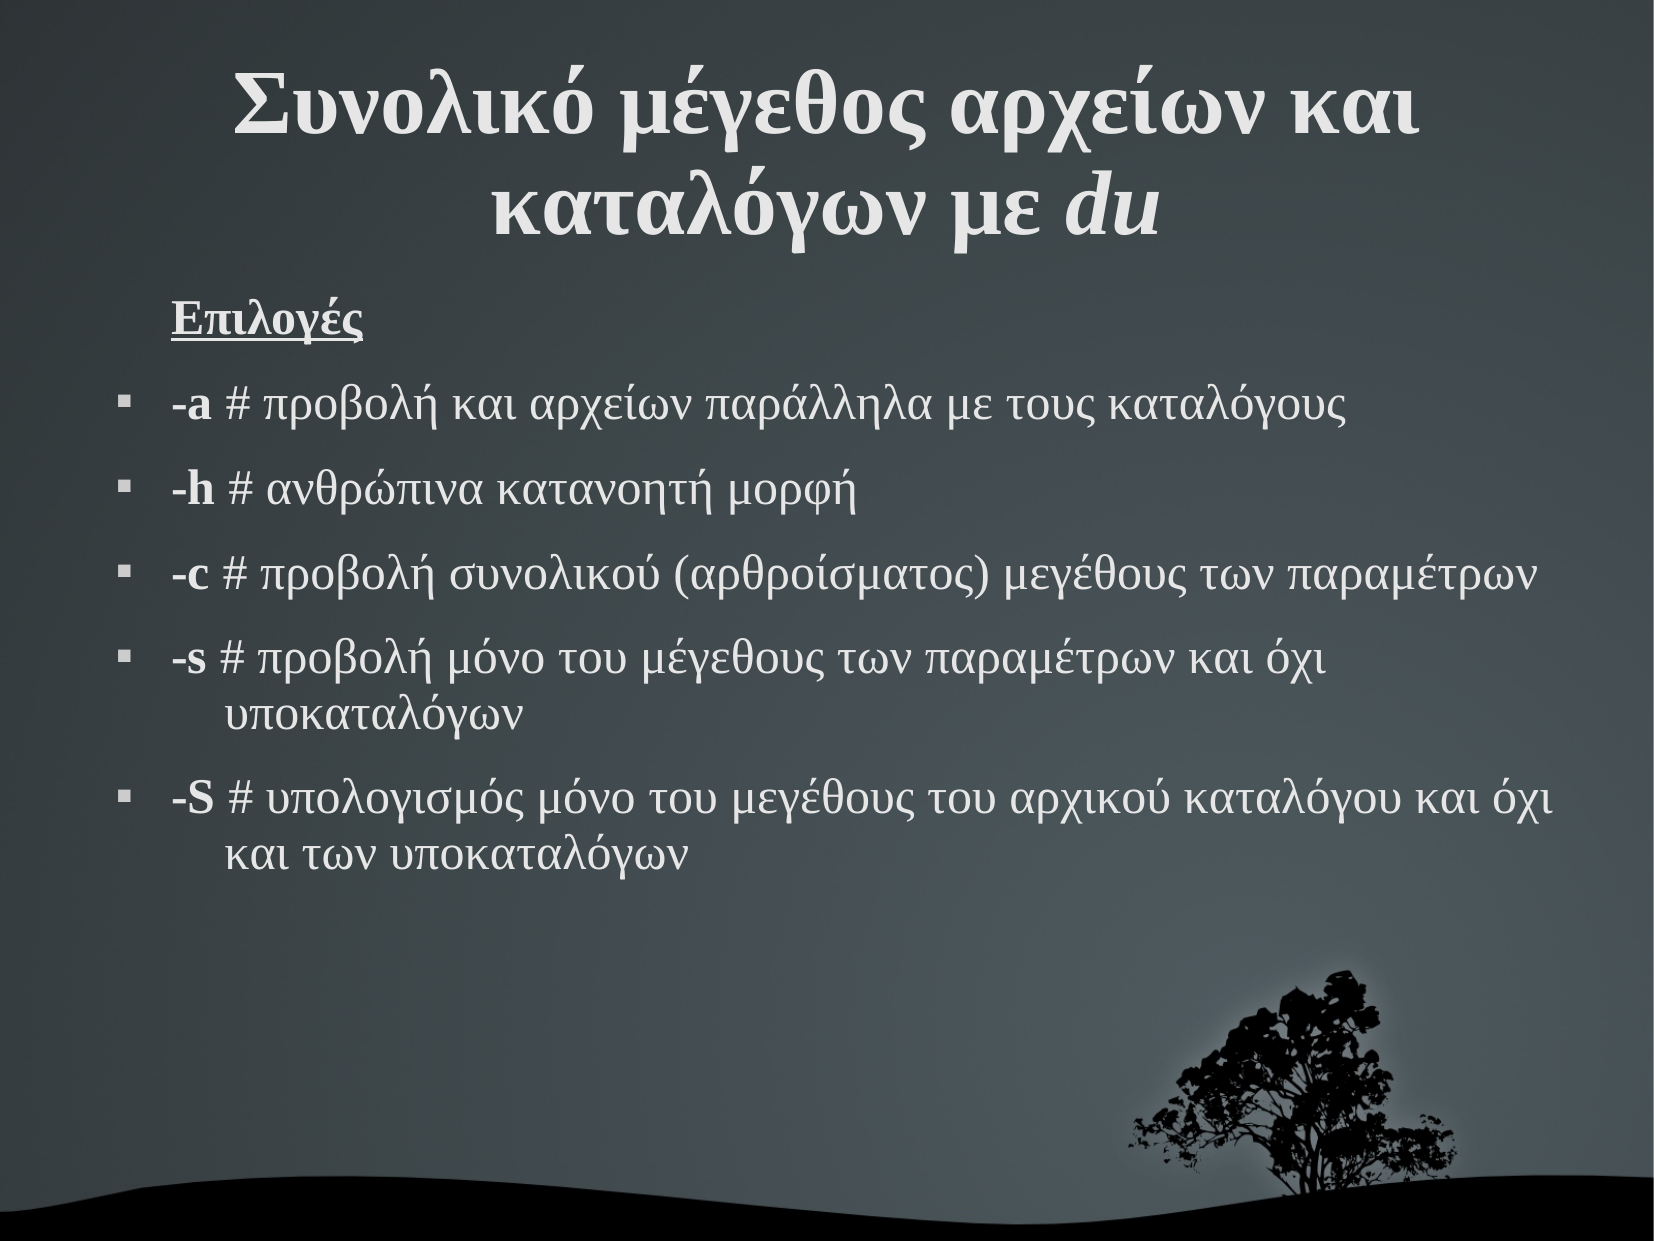

Συνολικό μέγεθος αρχείων και καταλόγων με du
# Επιλογές
-a # προβολή και αρχείων παράλληλα με τους καταλόγους
-h # ανθρώπινα κατανοητή μορφή
-c # προβολή συνολικού (αρθροίσματος) μεγέθους των παραμέτρων
-s # προβολή μόνο του μέγεθους των παραμέτρων και όχι υποκαταλόγων
-S # υπολογισμός μόνο του μεγέθους του αρχικού καταλόγου και όχι και των υποκαταλόγων